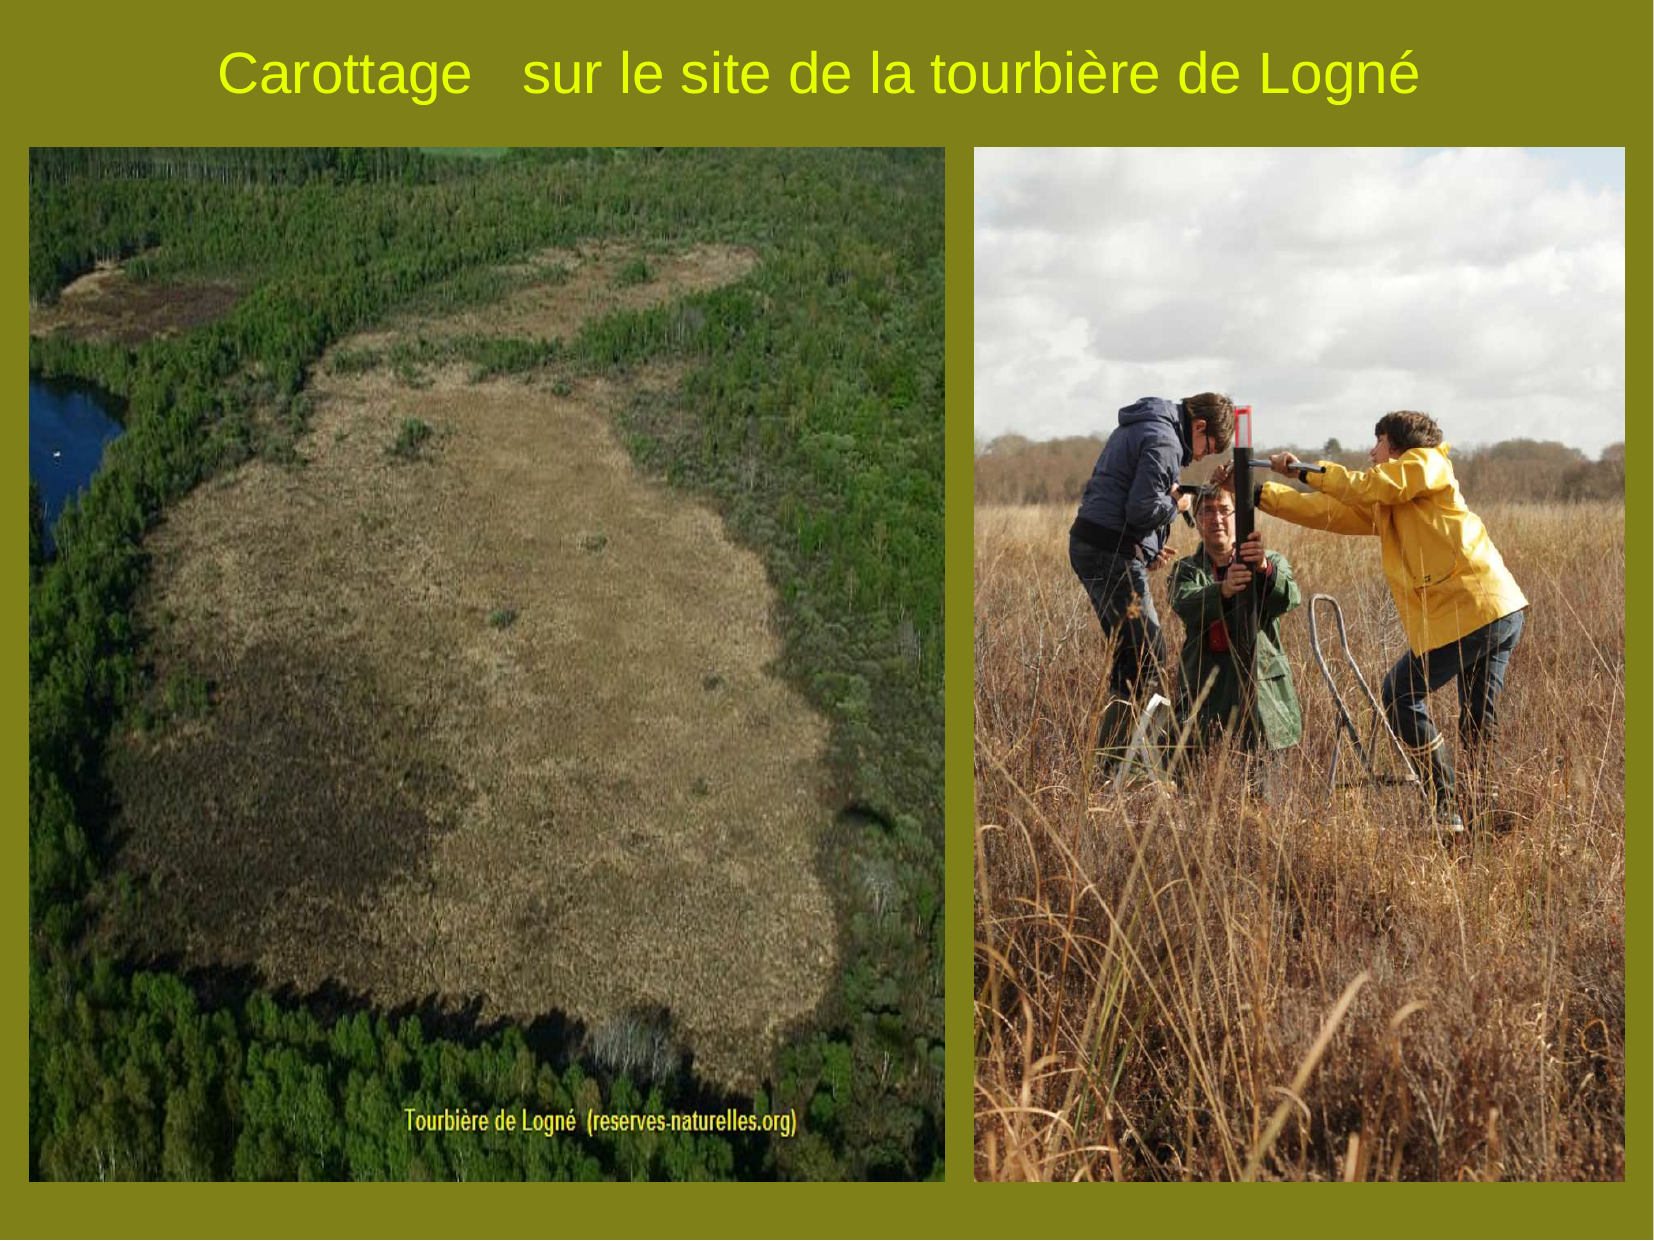

# Carottage sur le site de la tourbière de Logné